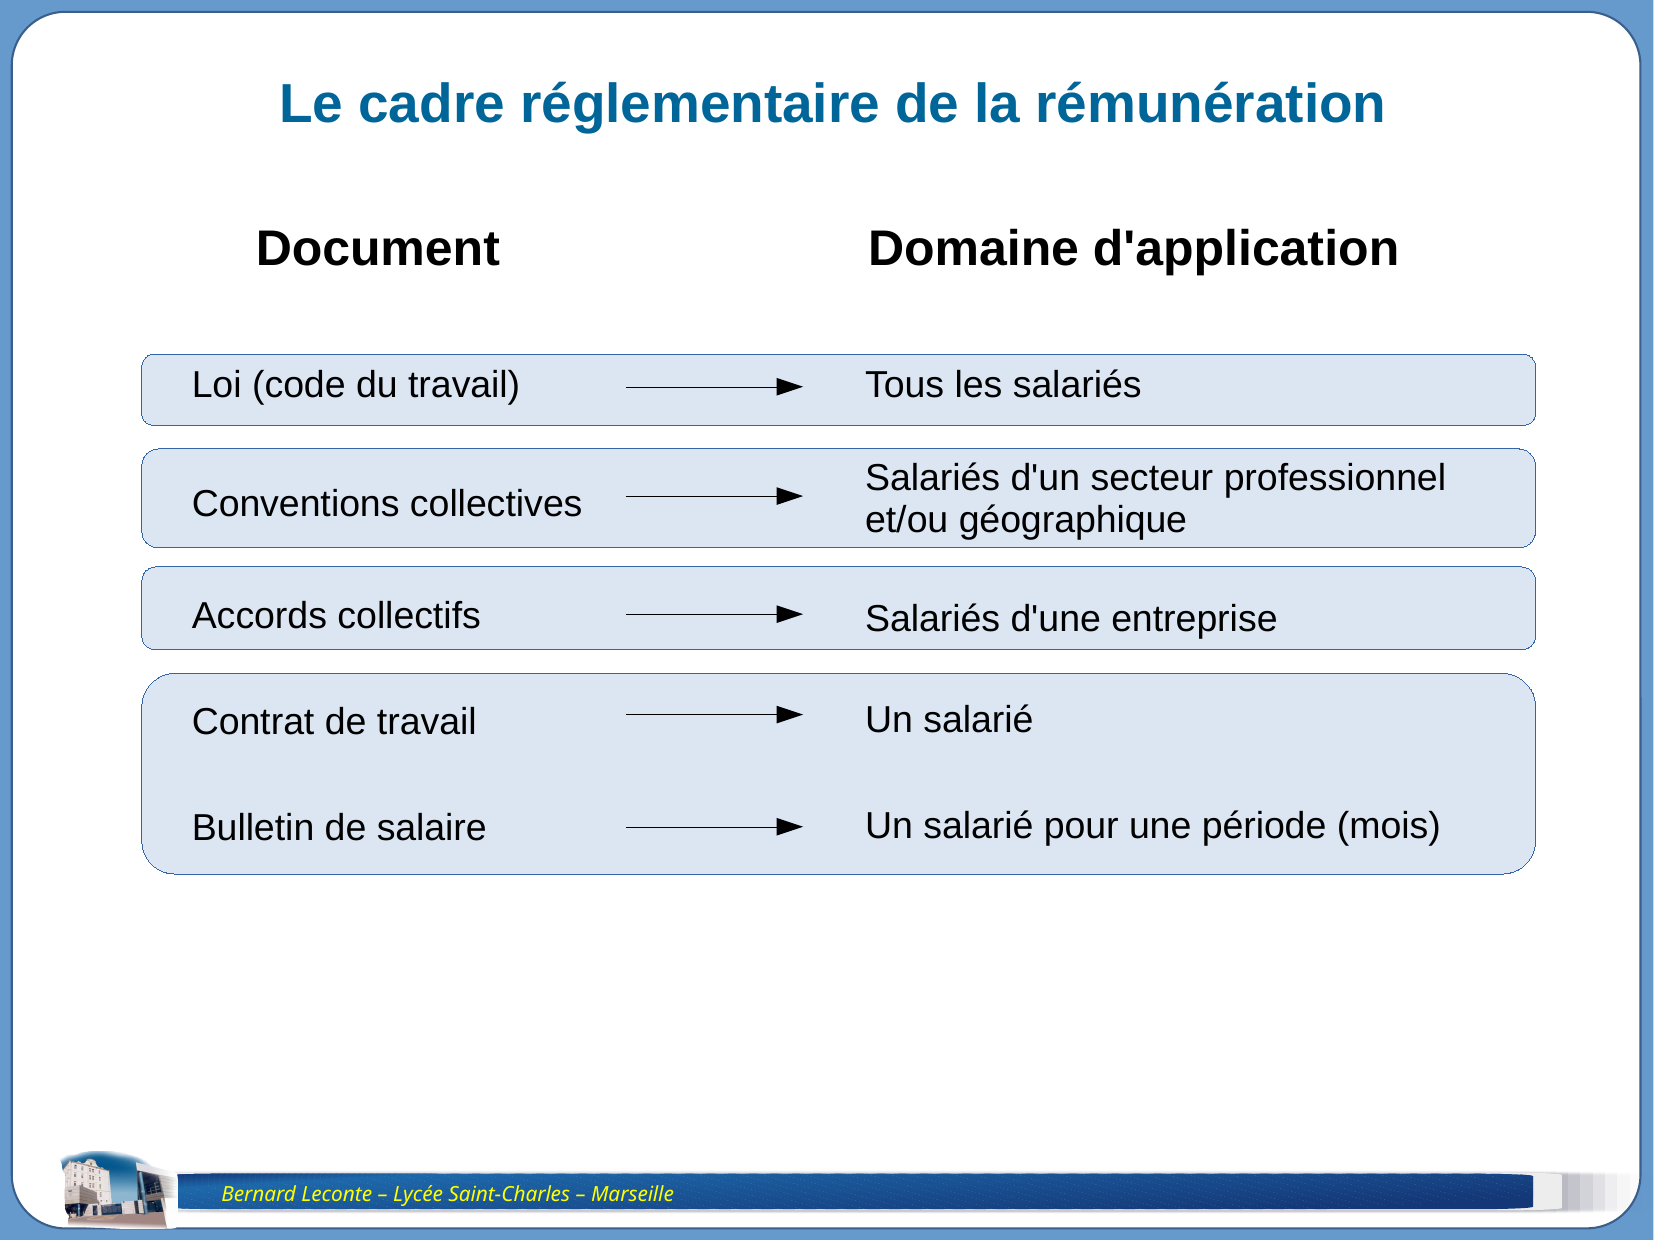

Le cadre réglementaire de la rémunération
Document
Domaine d'application
Loi (code du travail)
Tous les salariés
Salariés d'un secteur professionnel et/ou géographique
Conventions collectives
Accords collectifs
Salariés d'une entreprise
Un salarié
Contrat de travail
Un salarié pour une période (mois)
Bulletin de salaire
2